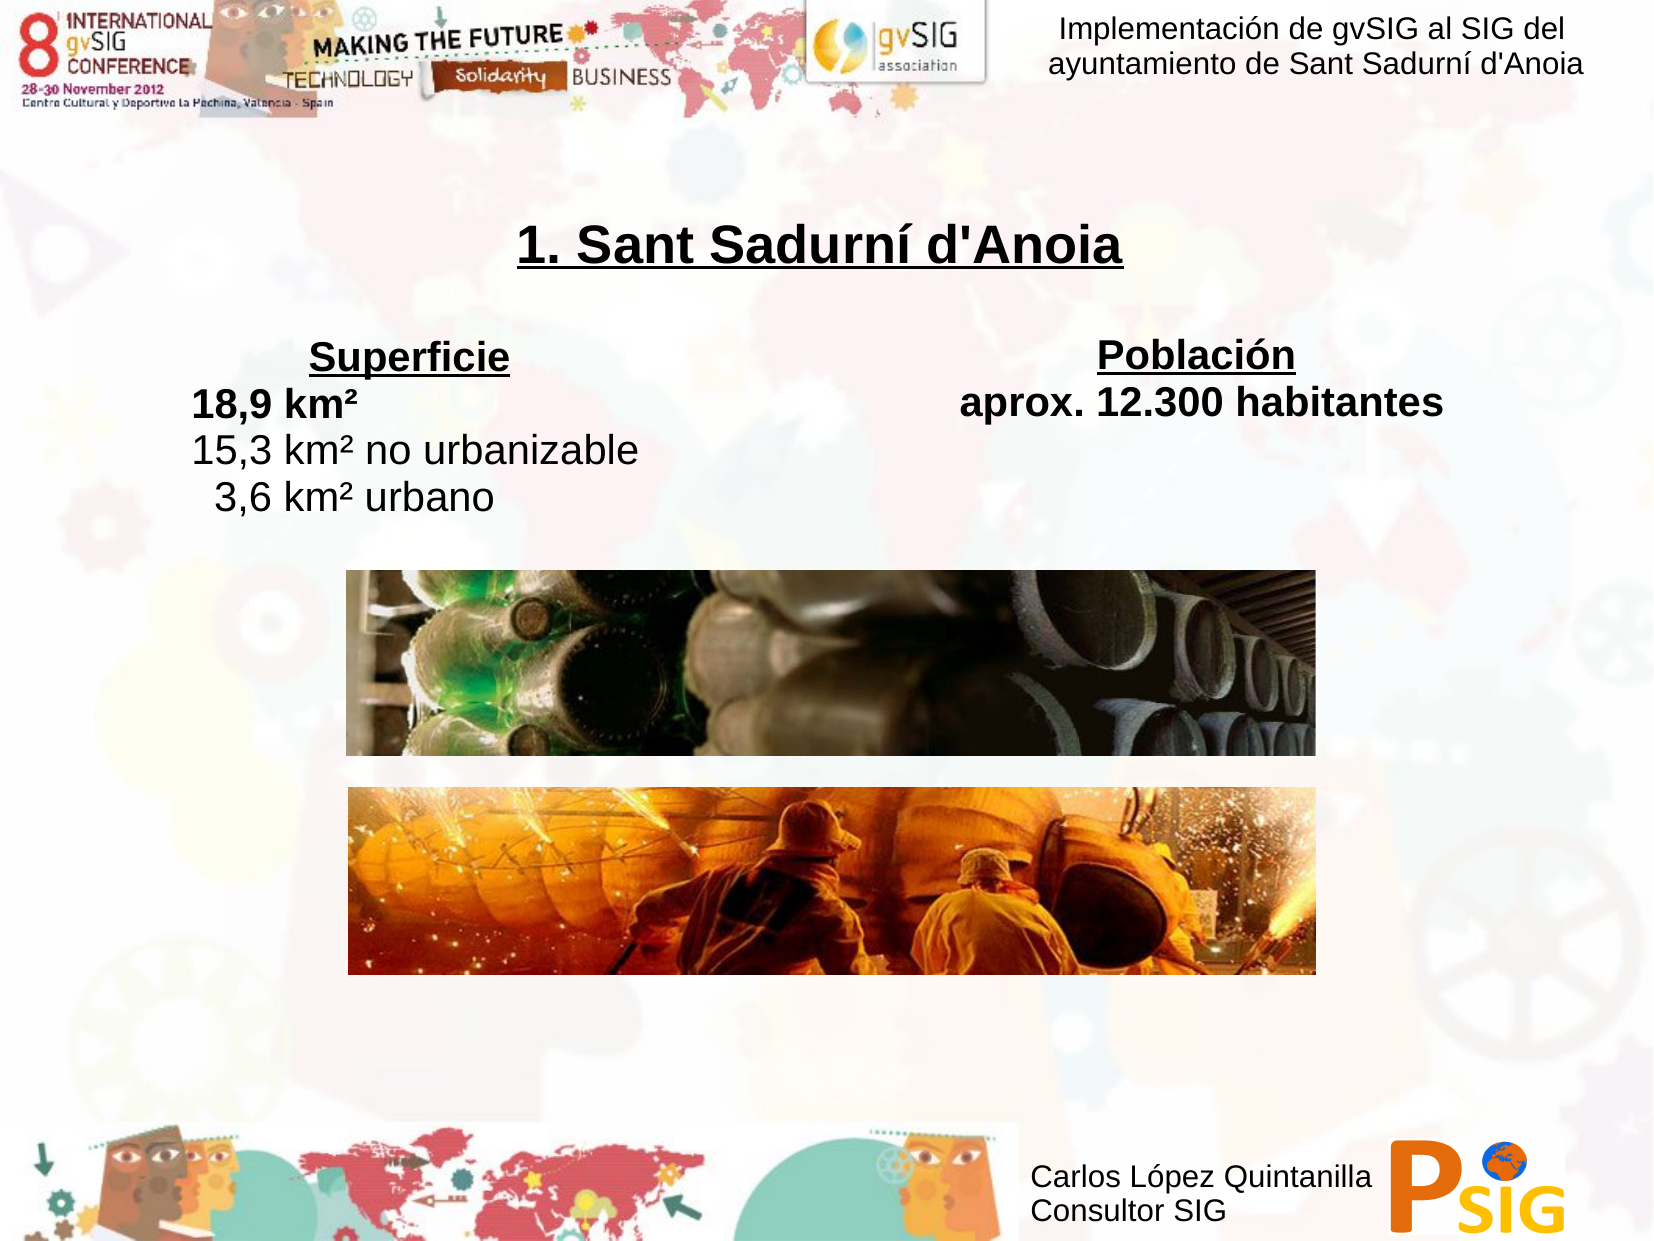

1. Sant Sadurní d'Anoia
Población
aprox. 12.300 habitantes
Superficie
18,9 km²
15,3 km² no urbanizable
 3,6 km² urbano